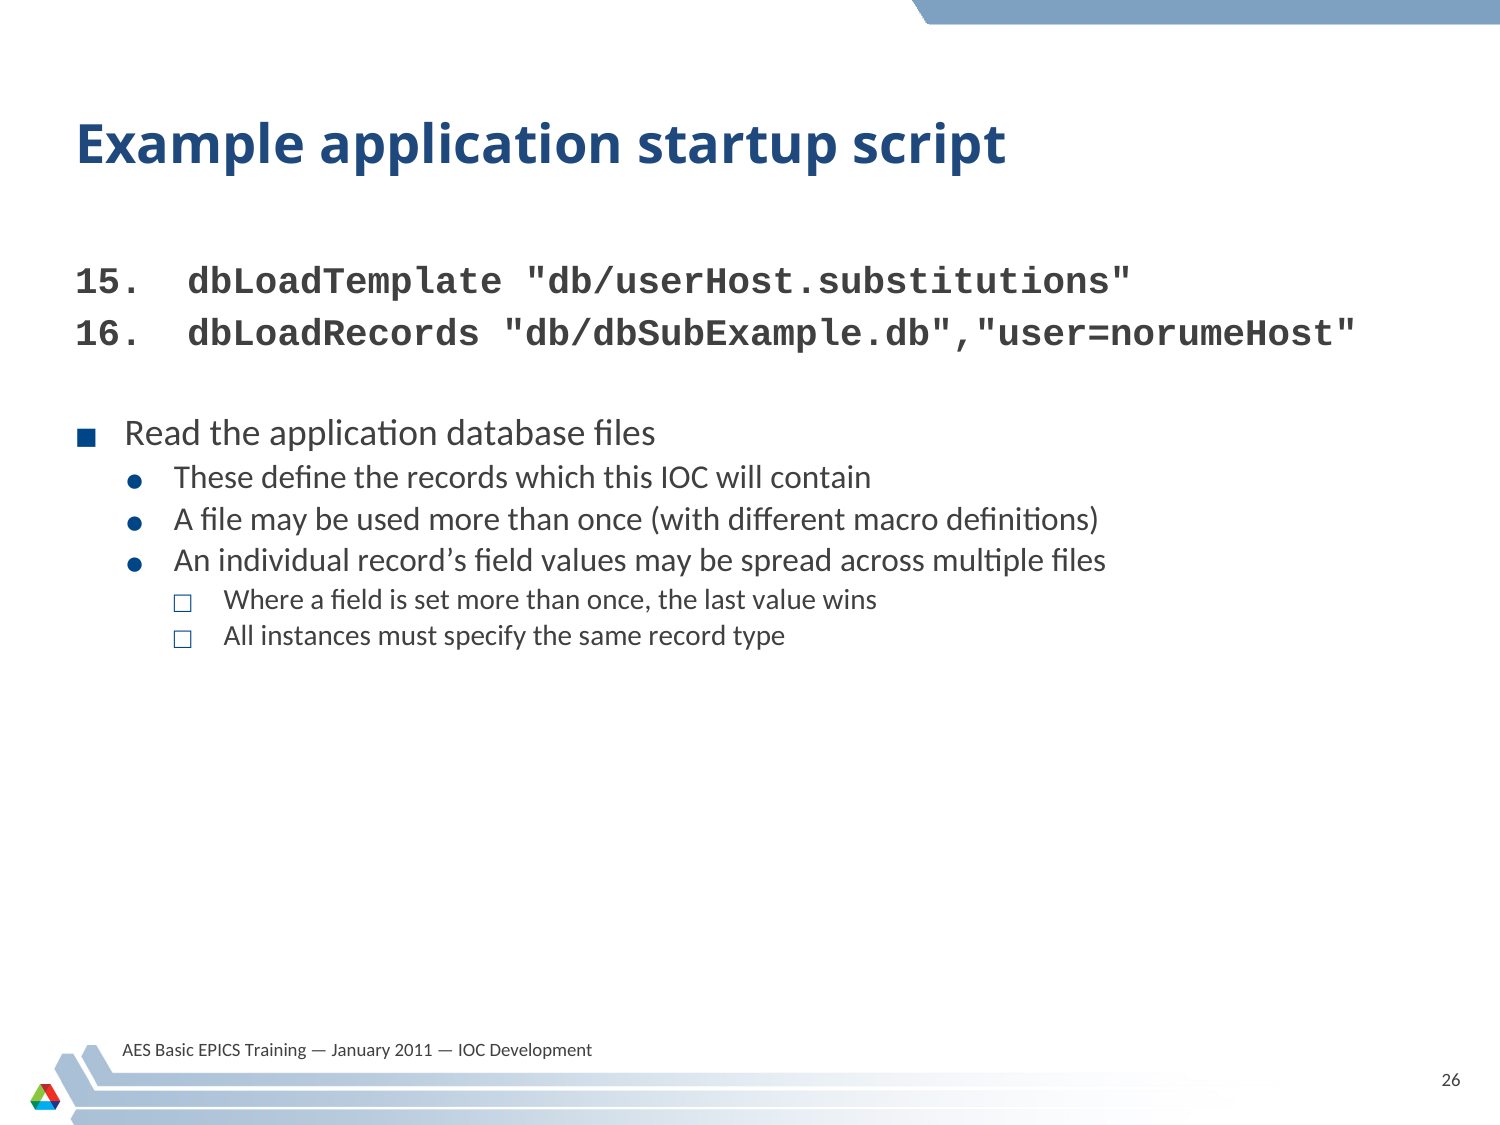

# Example application startup script
15. dbLoadTemplate "db/userHost.substitutions"
16. dbLoadRecords "db/dbSubExample.db","user=norumeHost"
Read the application database files
These define the records which this IOC will contain
A file may be used more than once (with different macro definitions)
An individual record’s field values may be spread across multiple files
Where a field is set more than once, the last value wins
All instances must specify the same record type
AES Basic EPICS Training — January 2011 — IOC Development
26